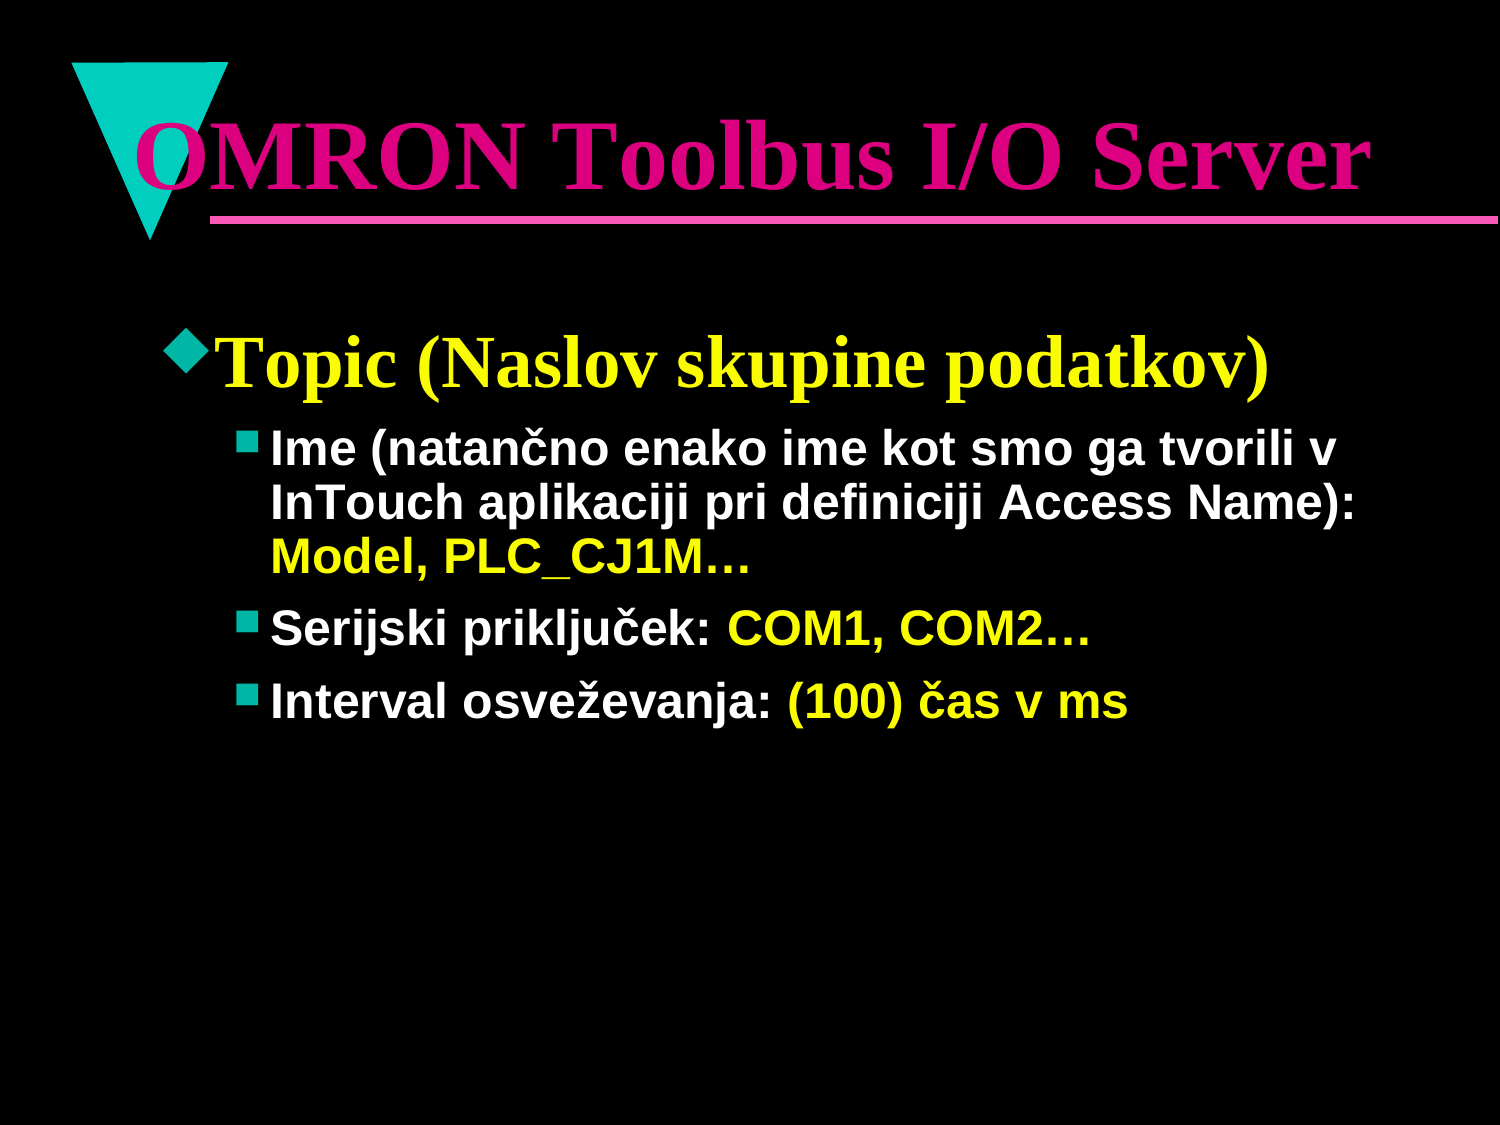

# OMRON Toolbus I/O Server
Topic (Naslov skupine podatkov)
Ime (natančno enako ime kot smo ga tvorili v InTouch aplikaciji pri definiciji Access Name): Model, PLC_CJ1M…
Serijski priključek: COM1, COM2…
Interval osveževanja: (100) čas v ms
RVP2
I/O komunikacija
26